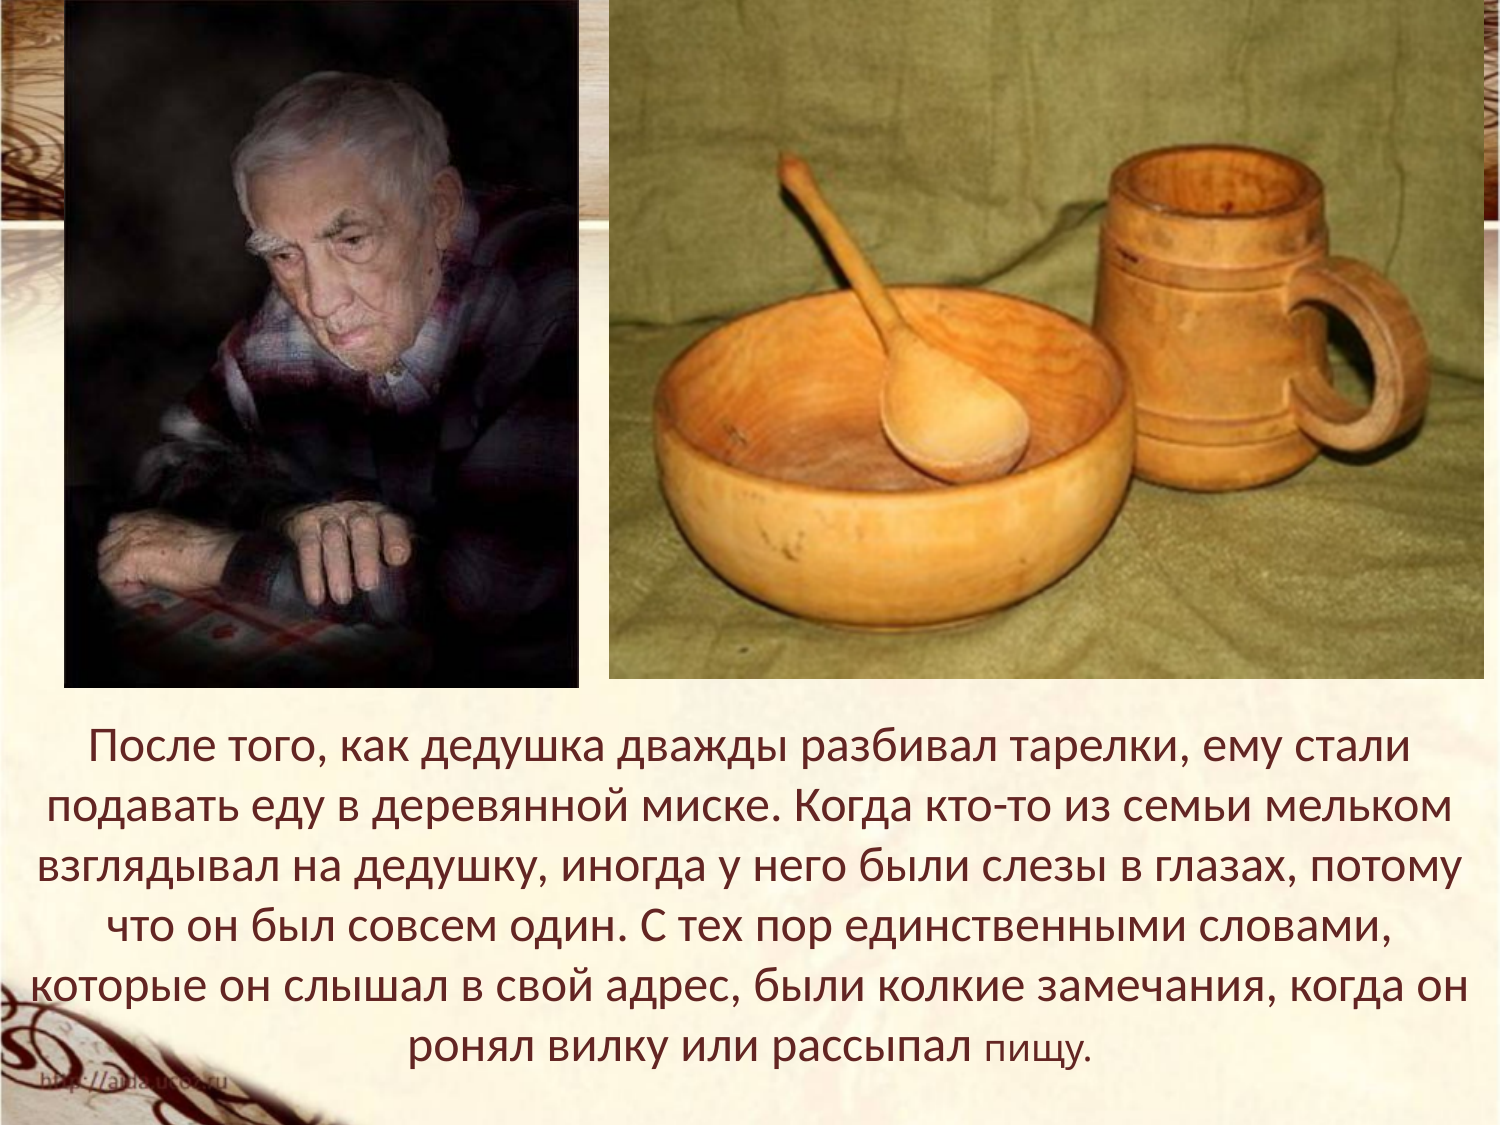

#
После того, как дедушка дважды разбивал тарелки, ему стали подавать еду в деревянной миске. Когда кто-то из семьи мельком взглядывал на дедушку, иногда у него были слезы в глазах, потому что он был совсем один. С тех пор единственными словами, которые он слышал в свой адрес, были колкие замечания, когда он ронял вилку или рассыпал пищу.